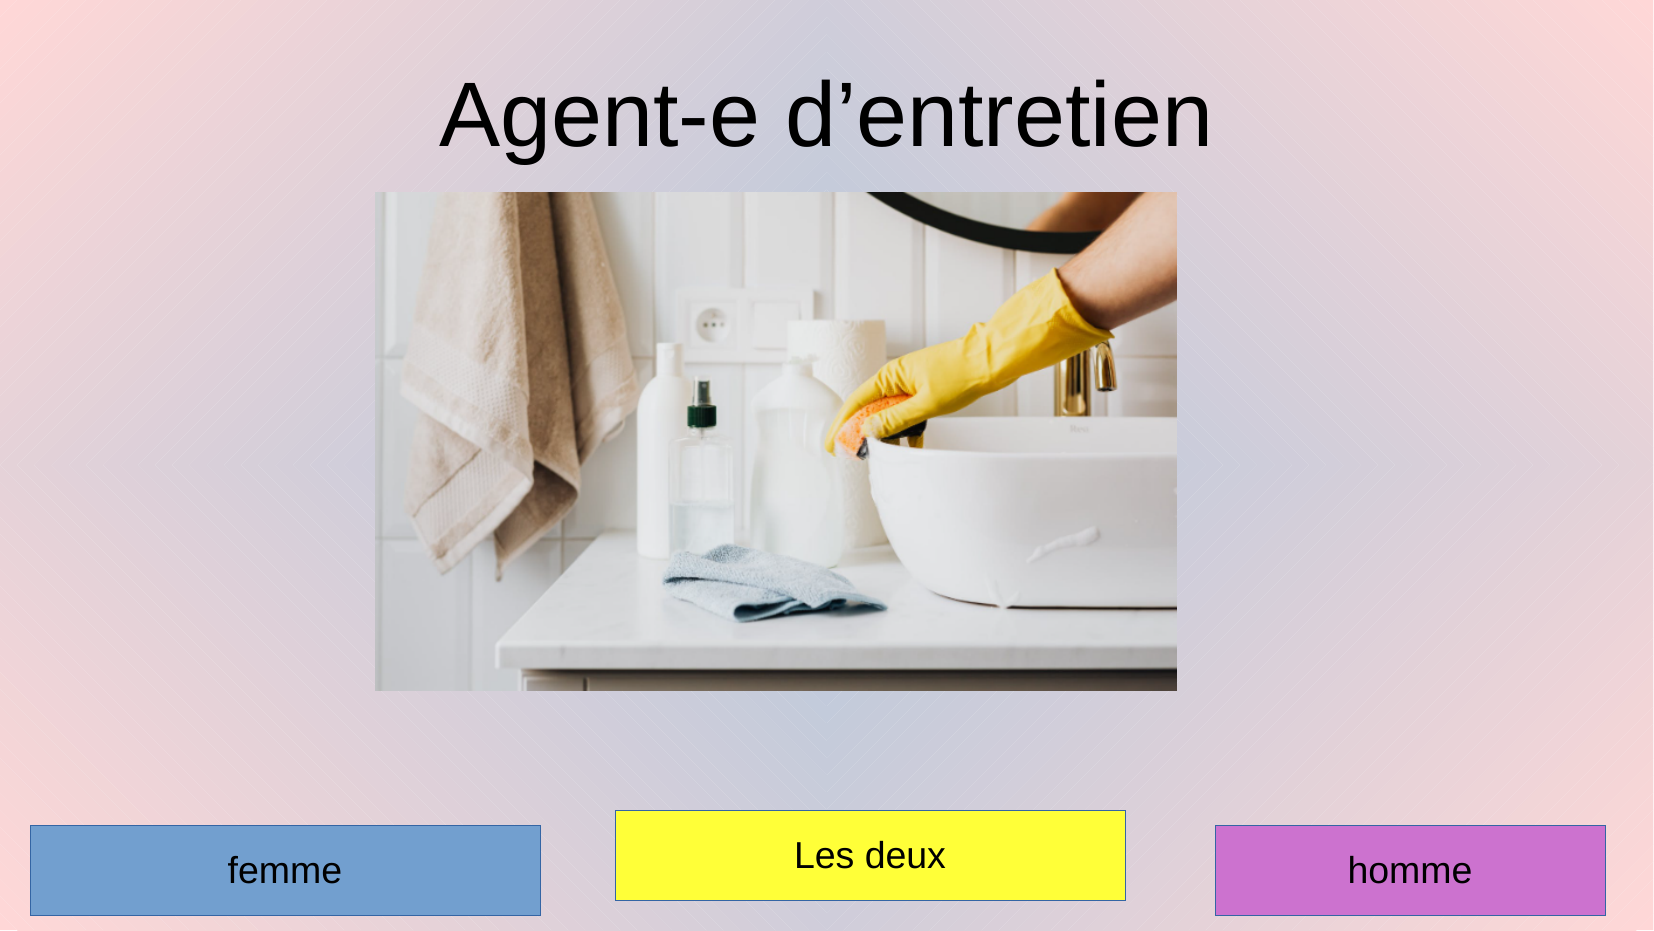

# Agent-e d’entretien
Les deux
femme
homme